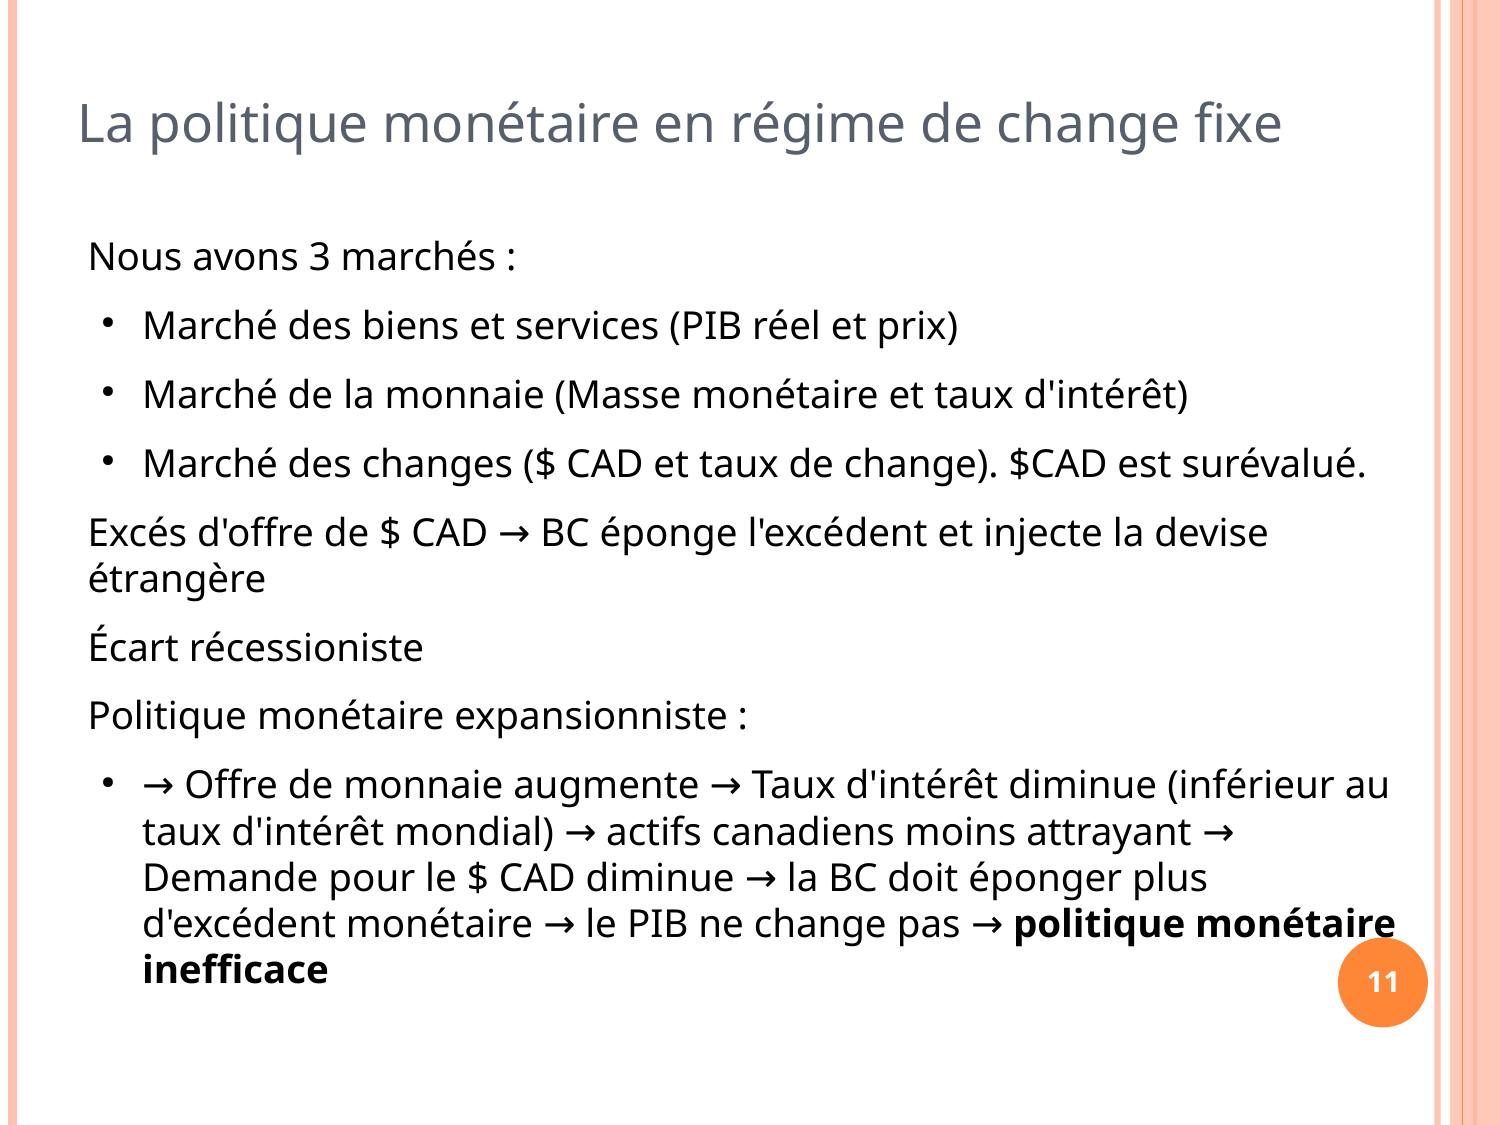

# La politique monétaire en régime de change fixe
Nous avons 3 marchés :
Marché des biens et services (PIB réel et prix)
Marché de la monnaie (Masse monétaire et taux d'intérêt)
Marché des changes ($ CAD et taux de change). $CAD est surévalué.
Excés d'offre de $ CAD → BC éponge l'excédent et injecte la devise étrangère
Écart récessioniste
Politique monétaire expansionniste :
→ Offre de monnaie augmente → Taux d'intérêt diminue (inférieur au taux d'intérêt mondial) → actifs canadiens moins attrayant → Demande pour le $ CAD diminue → la BC doit éponger plus d'excédent monétaire → le PIB ne change pas → politique monétaire inefficace